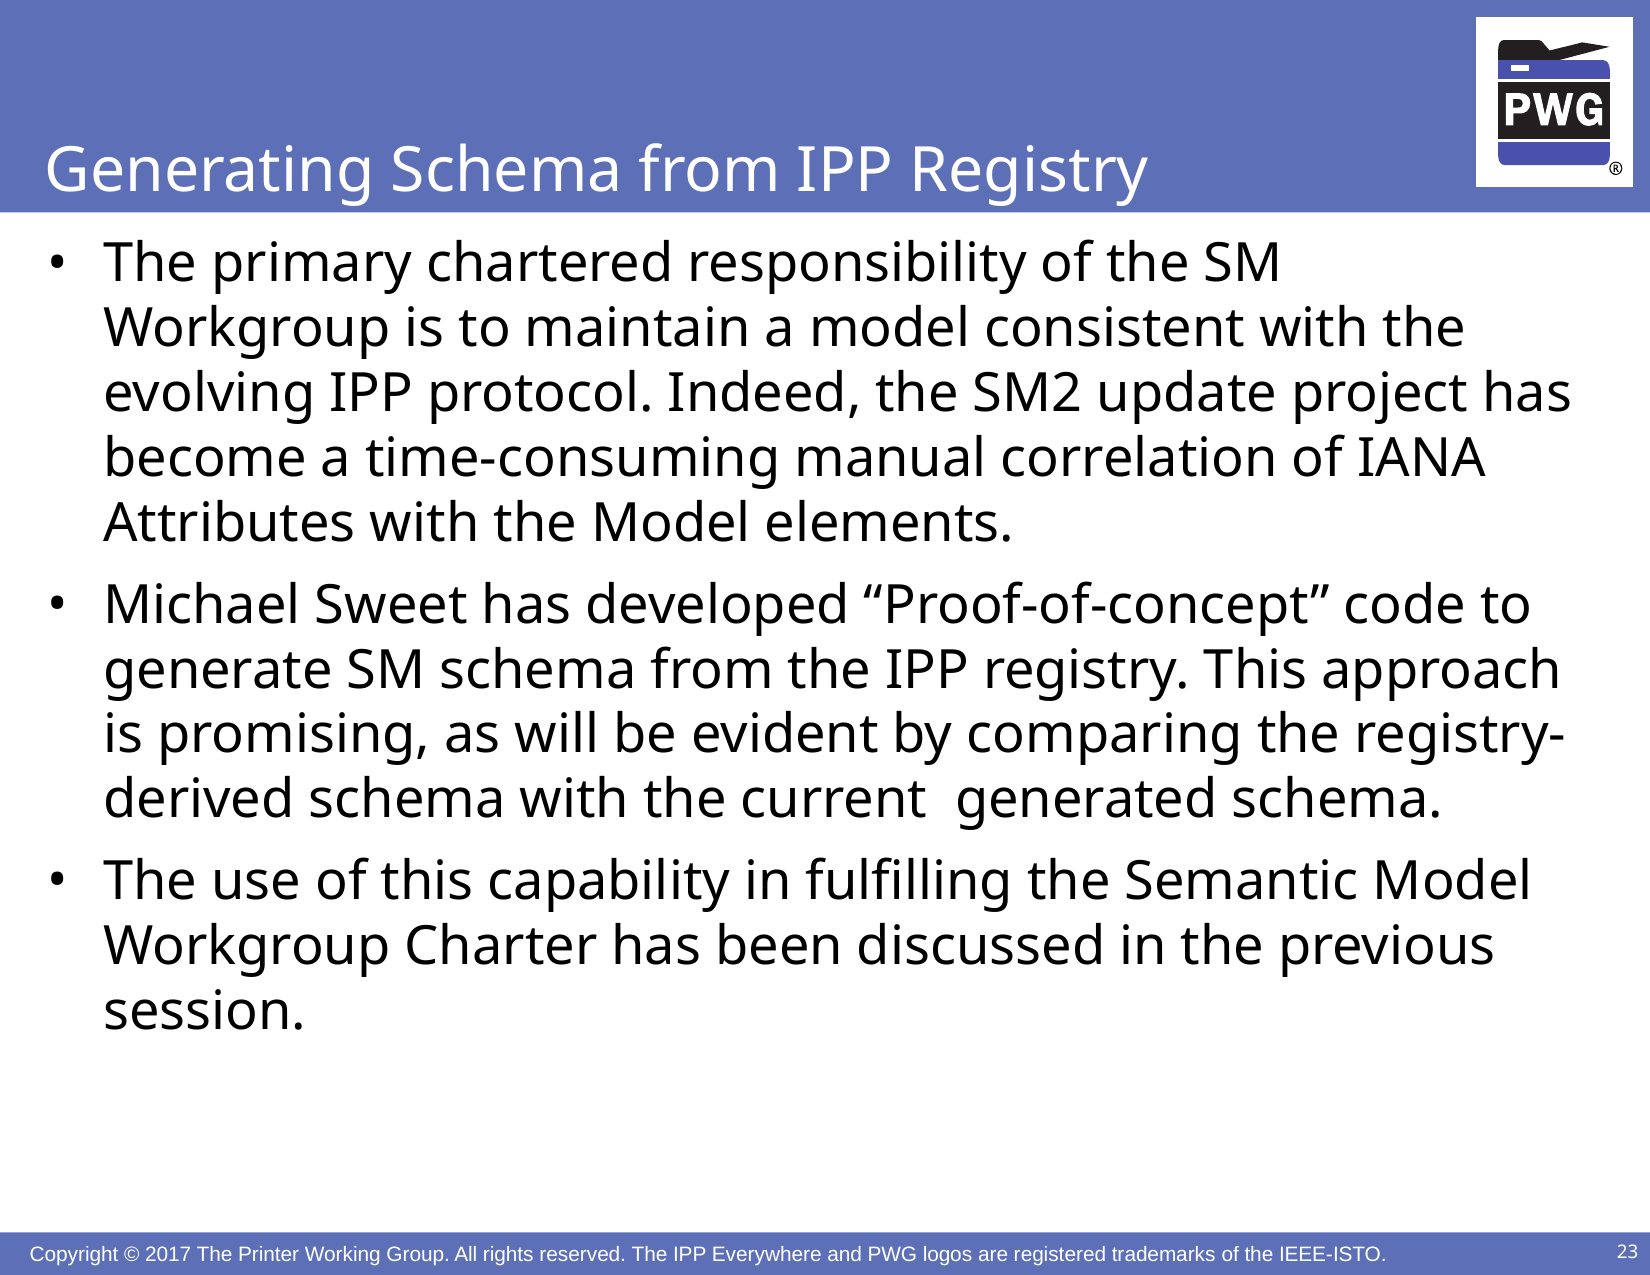

# Generating Schema from IPP Registry
The primary chartered responsibility of the SM Workgroup is to maintain a model consistent with the evolving IPP protocol. Indeed, the SM2 update project has become a time-consuming manual correlation of IANA Attributes with the Model elements.
Michael Sweet has developed “Proof-of-concept” code to generate SM schema from the IPP registry. This approach is promising, as will be evident by comparing the registry-derived schema with the current generated schema.
The use of this capability in fulfilling the Semantic Model Workgroup Charter has been discussed in the previous session.